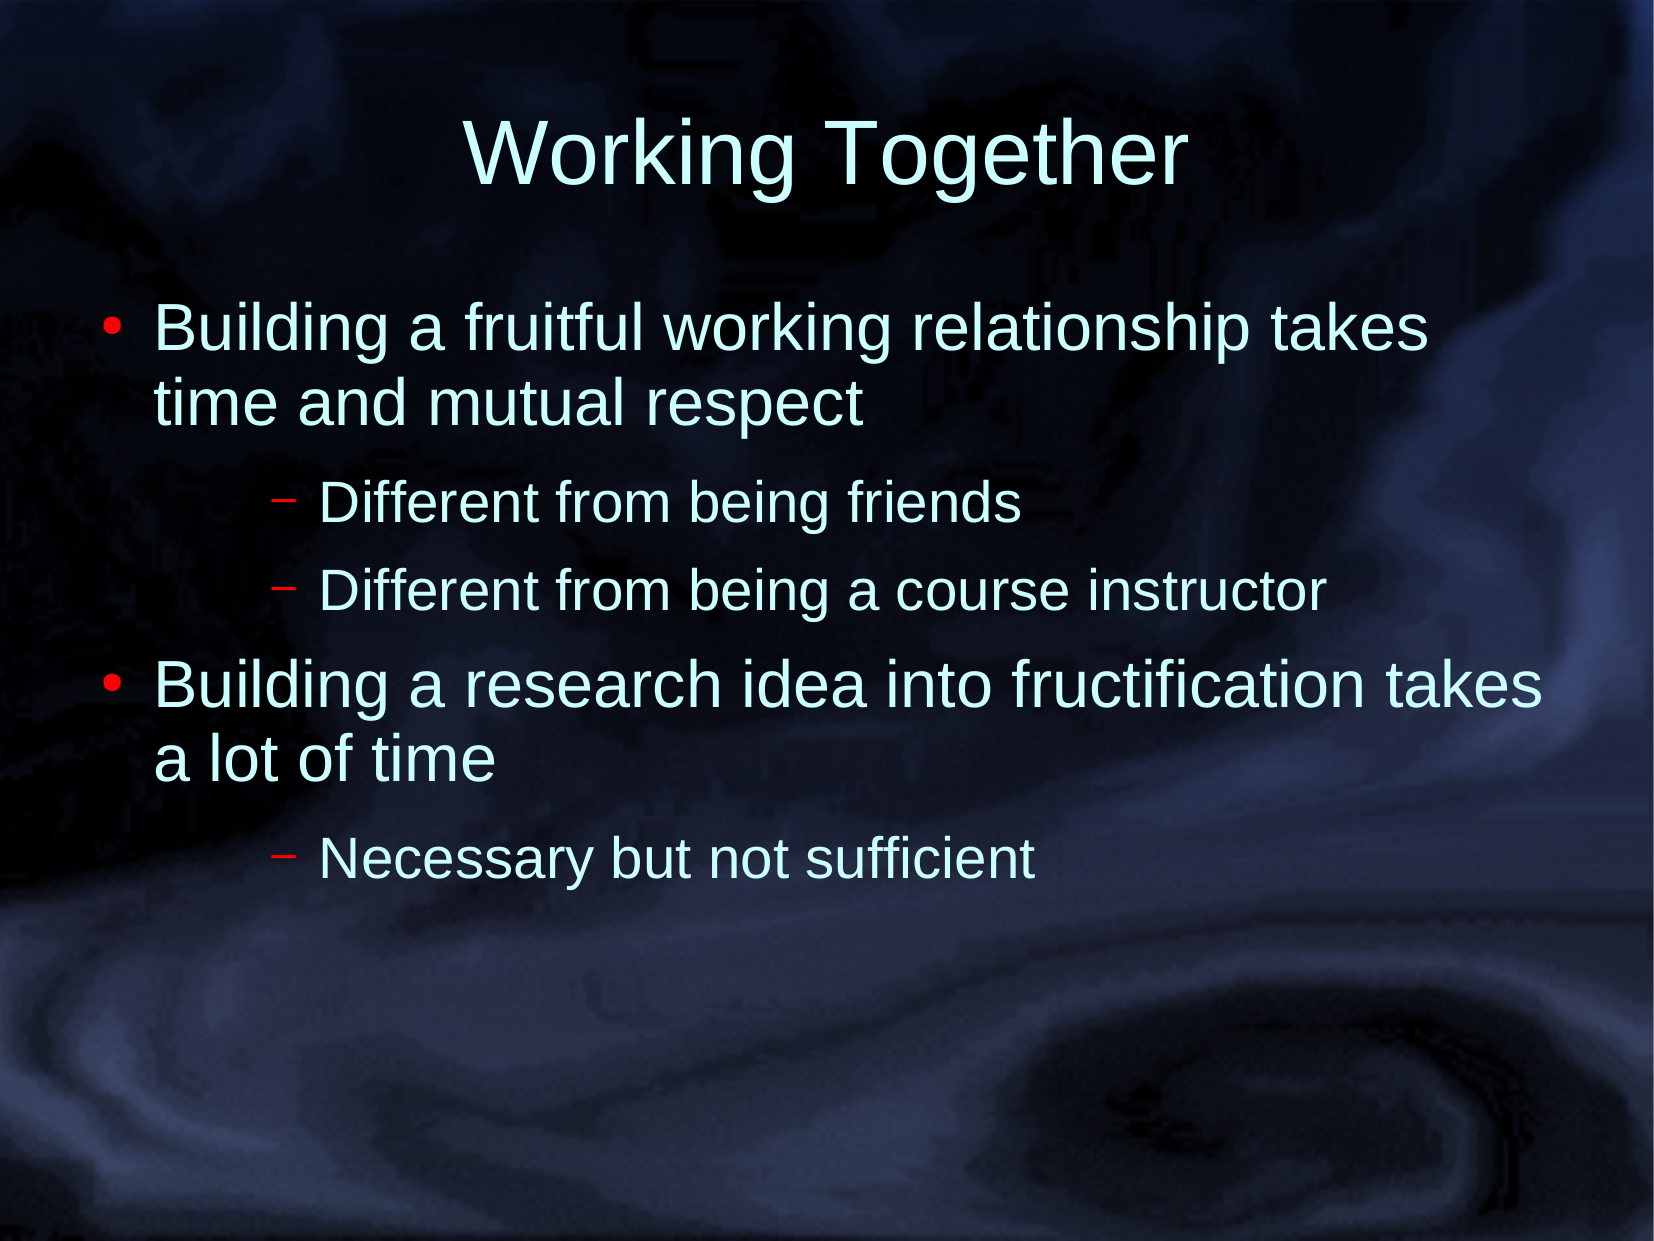

# Working Together
Building a fruitful working relationship takes time and mutual respect
Different from being friends
Different from being a course instructor
Building a research idea into fructification takes a lot of time
Necessary but not sufficient